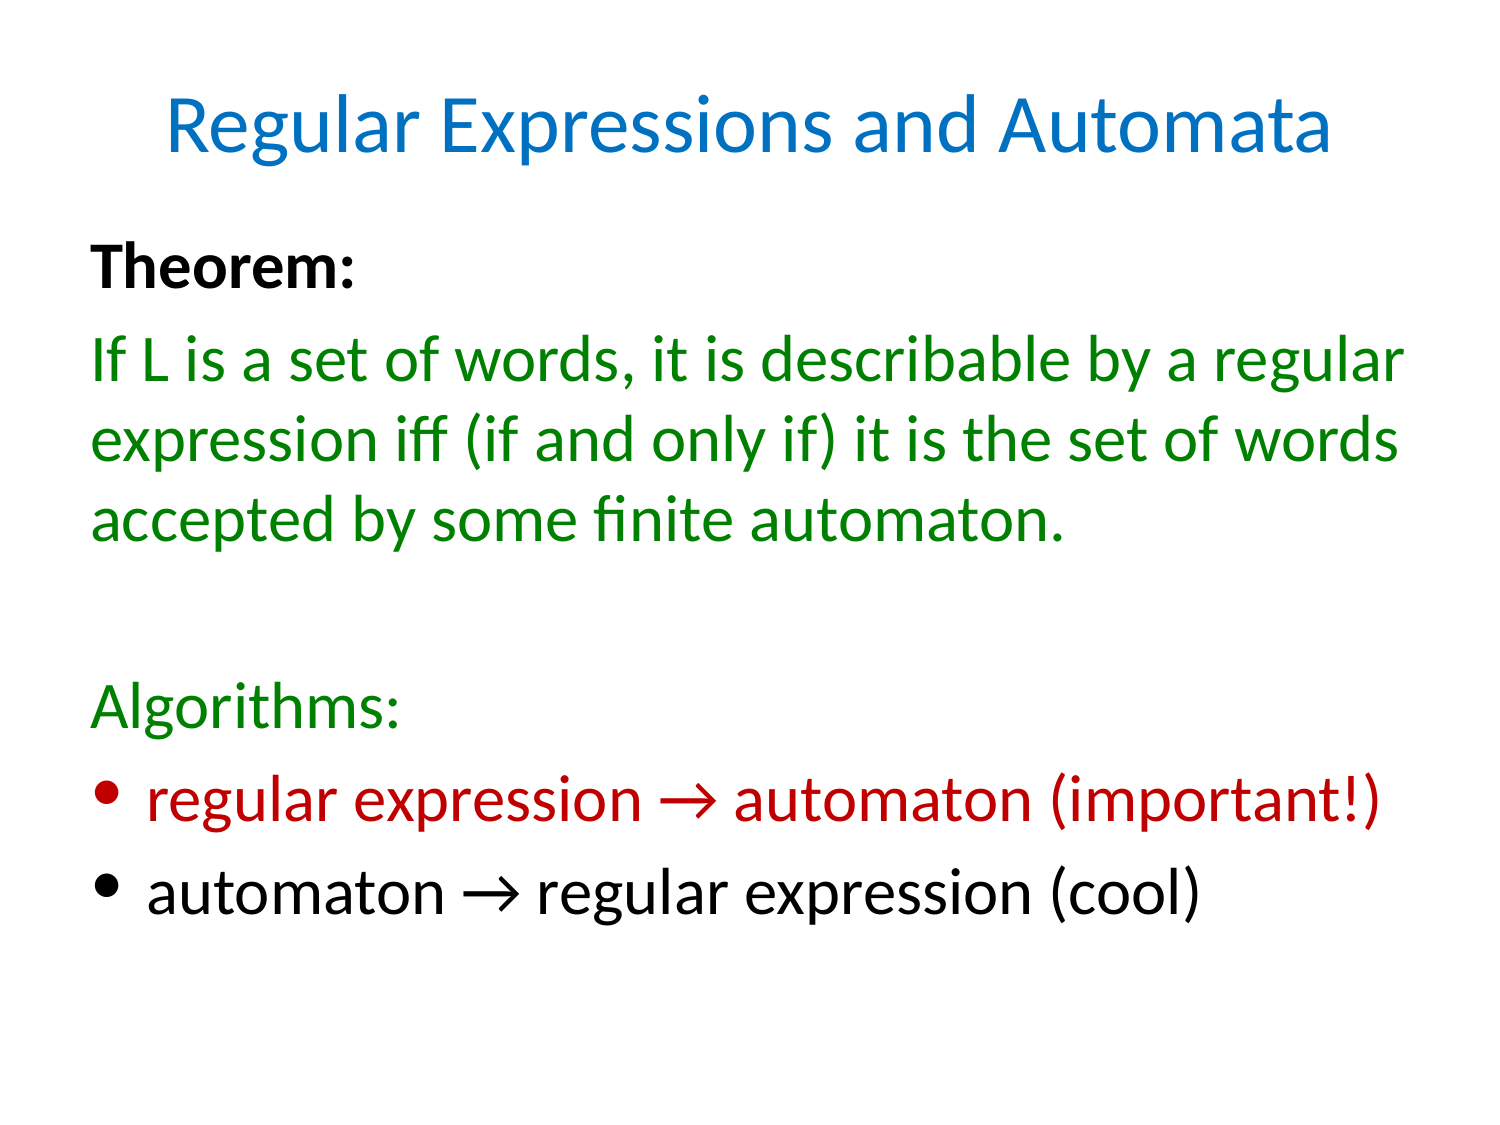

# Regular Expressions and Automata
Theorem:
If L is a set of words, it is describable by a regular expression iff (if and only if) it is the set of words accepted by some finite automaton.
Algorithms:
regular expression → automaton (important!)
automaton → regular expression (cool)